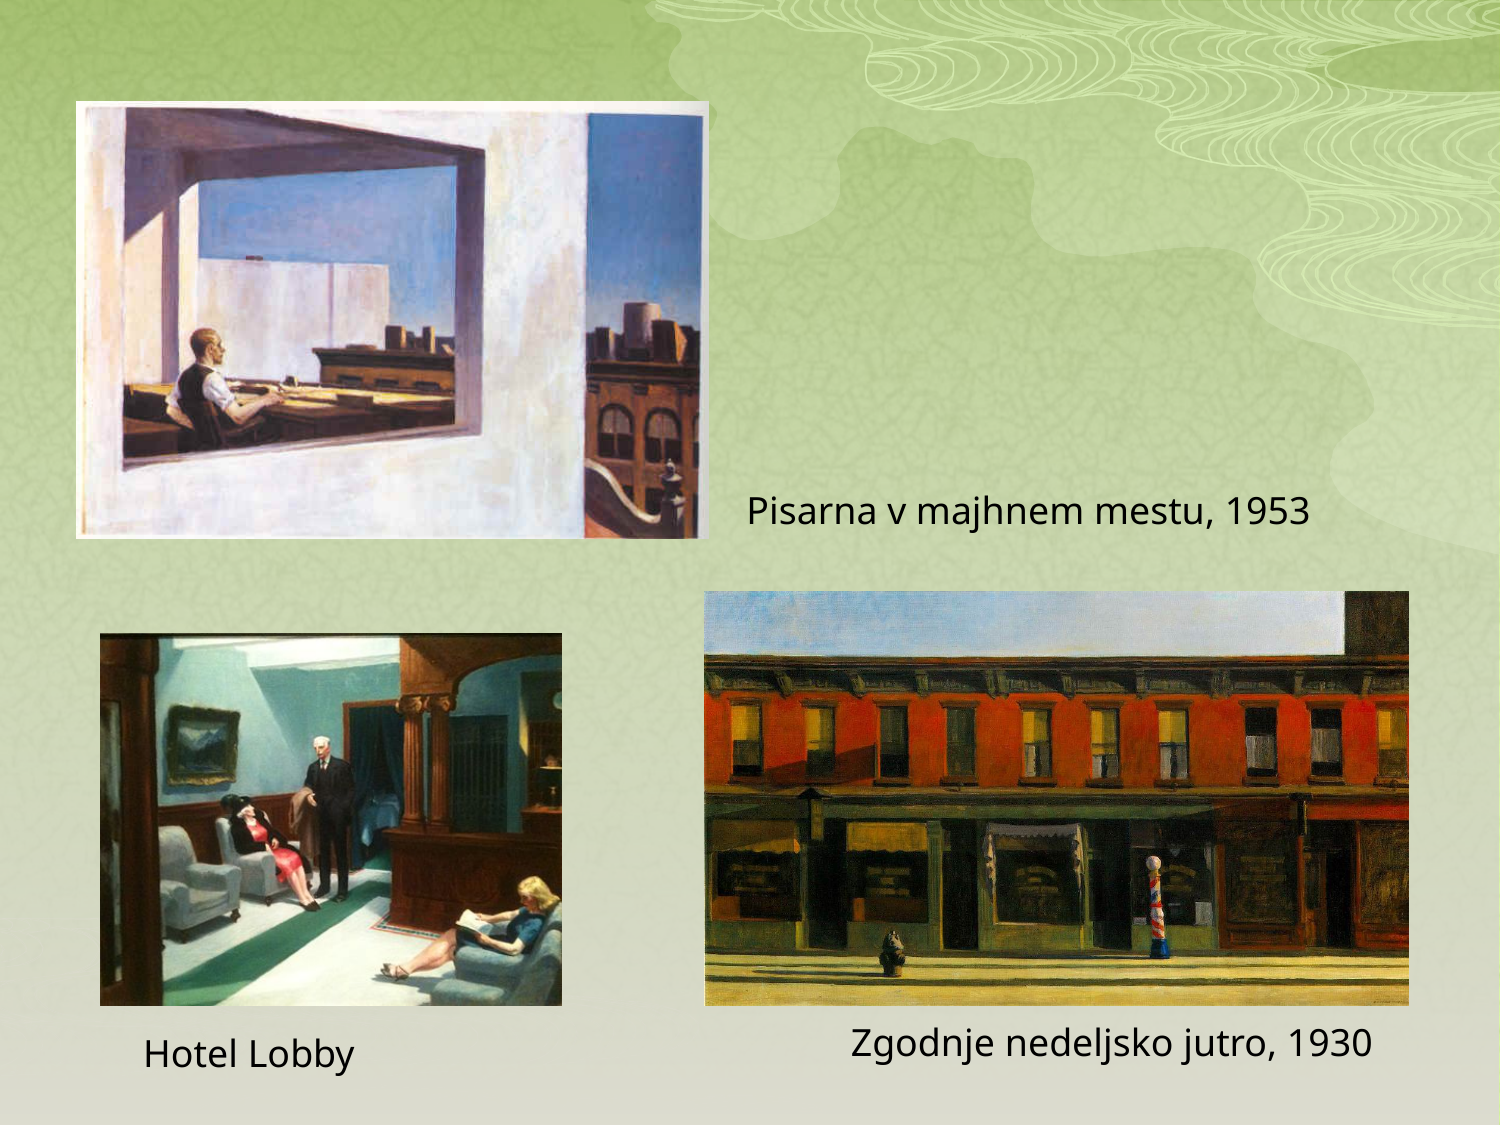

#
Pisarna v majhnem mestu, 1953
Zgodnje nedeljsko jutro, 1930
Hotel Lobby